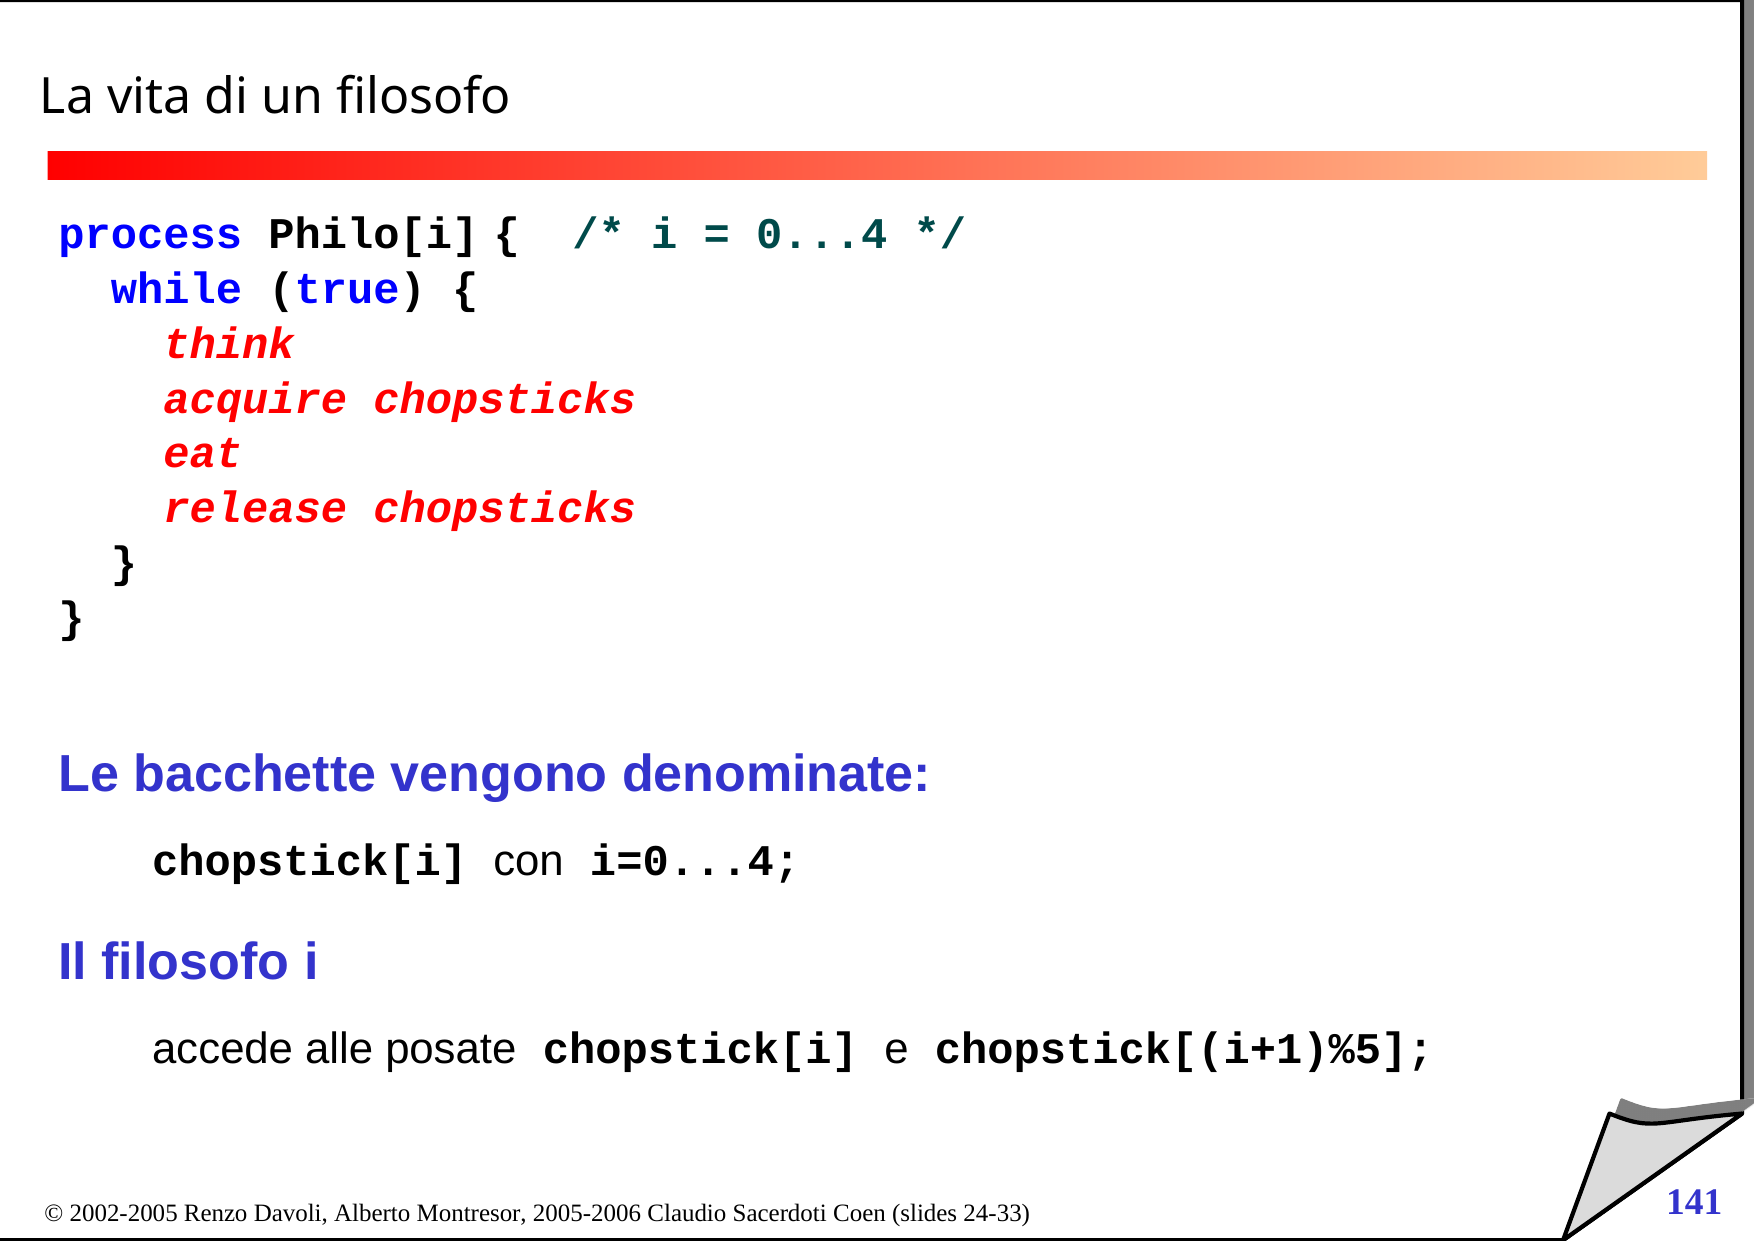

# La vita di un filosofo
process Philo[i] { /* i = 0...4 */
 while (true) {
 think
 acquire chopsticks
 eat
 release chopsticks
 }
}
Le bacchette vengono denominate:
chopstick[i] con i=0...4;
Il filosofo i
accede alle posate chopstick[i] e chopstick[(i+1)%5];